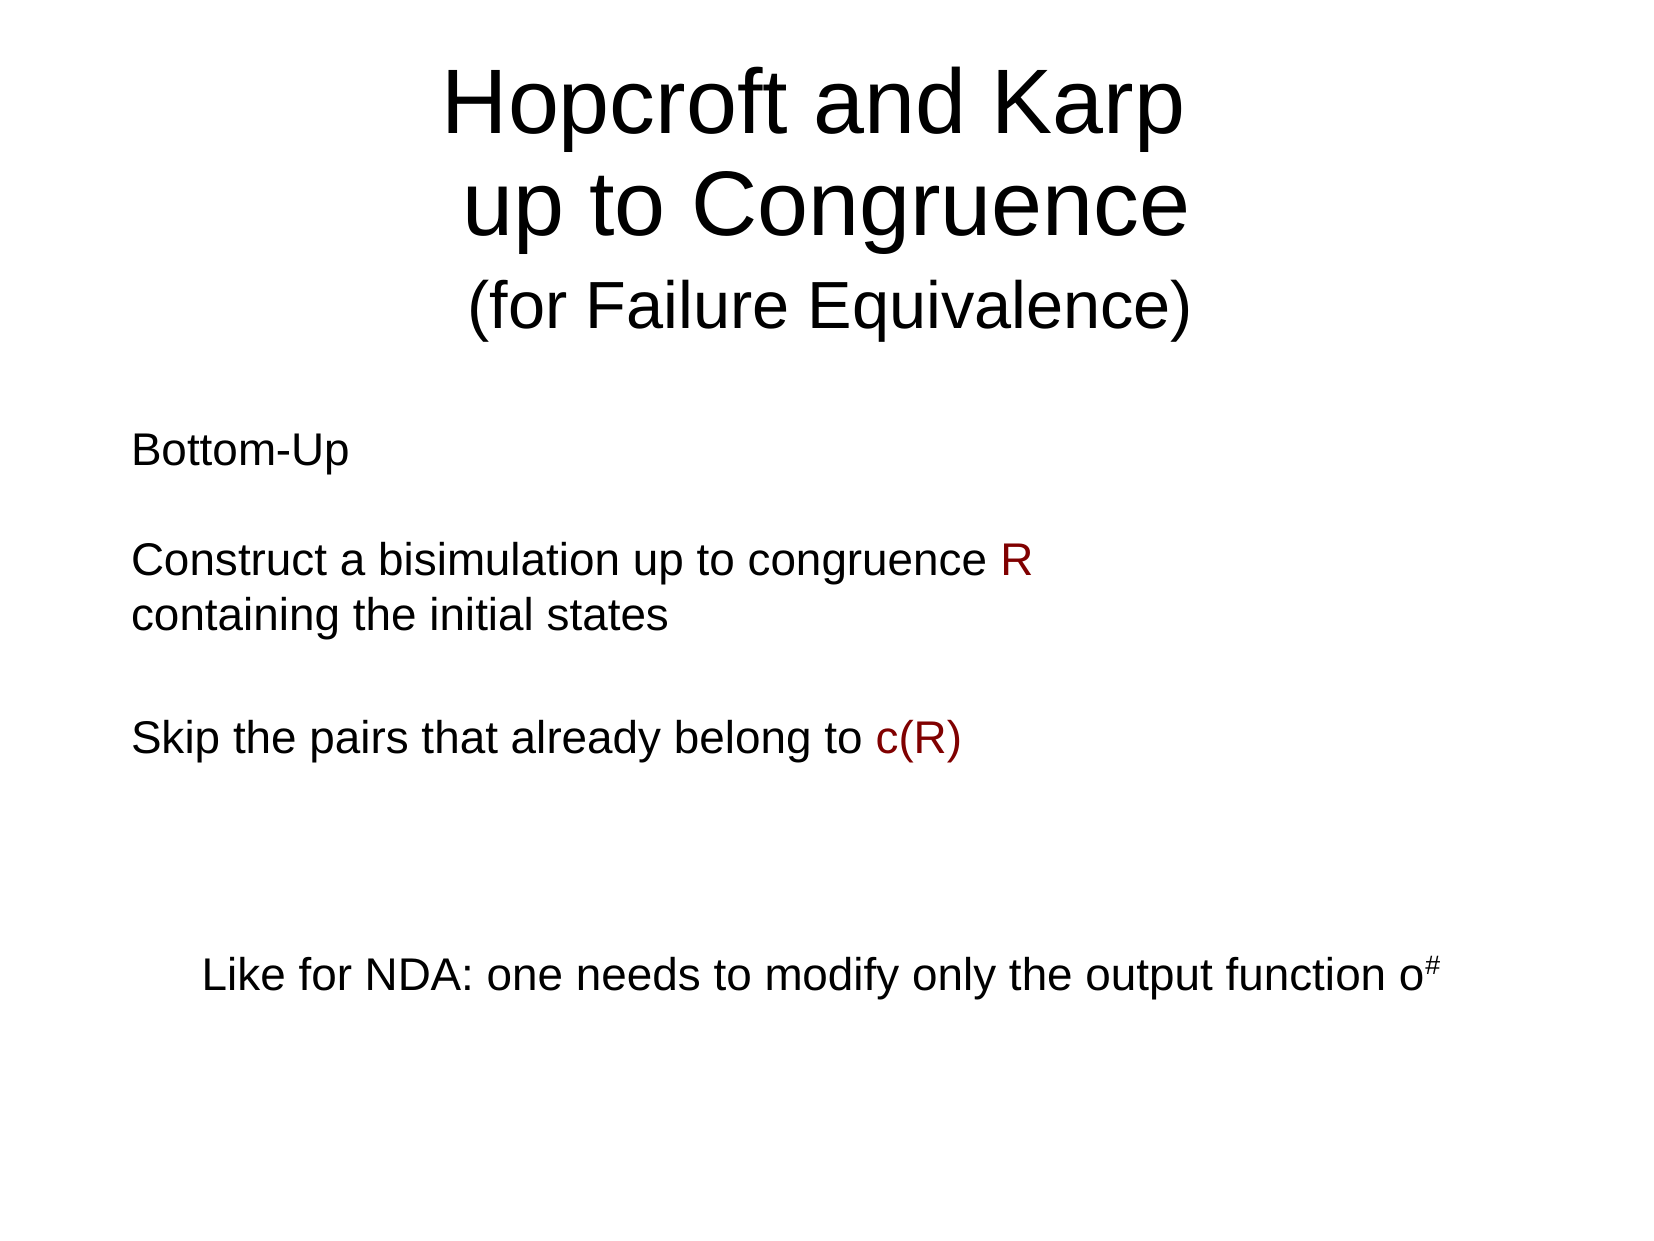

# Hopcroft and Karp up to Congruence
(for Failure Equivalence)
Bottom-Up
Construct a bisimulation up to congruence R
containing the initial states
Skip the pairs that already belong to c(R)
Like for NDA: one needs to modify only the output function o#